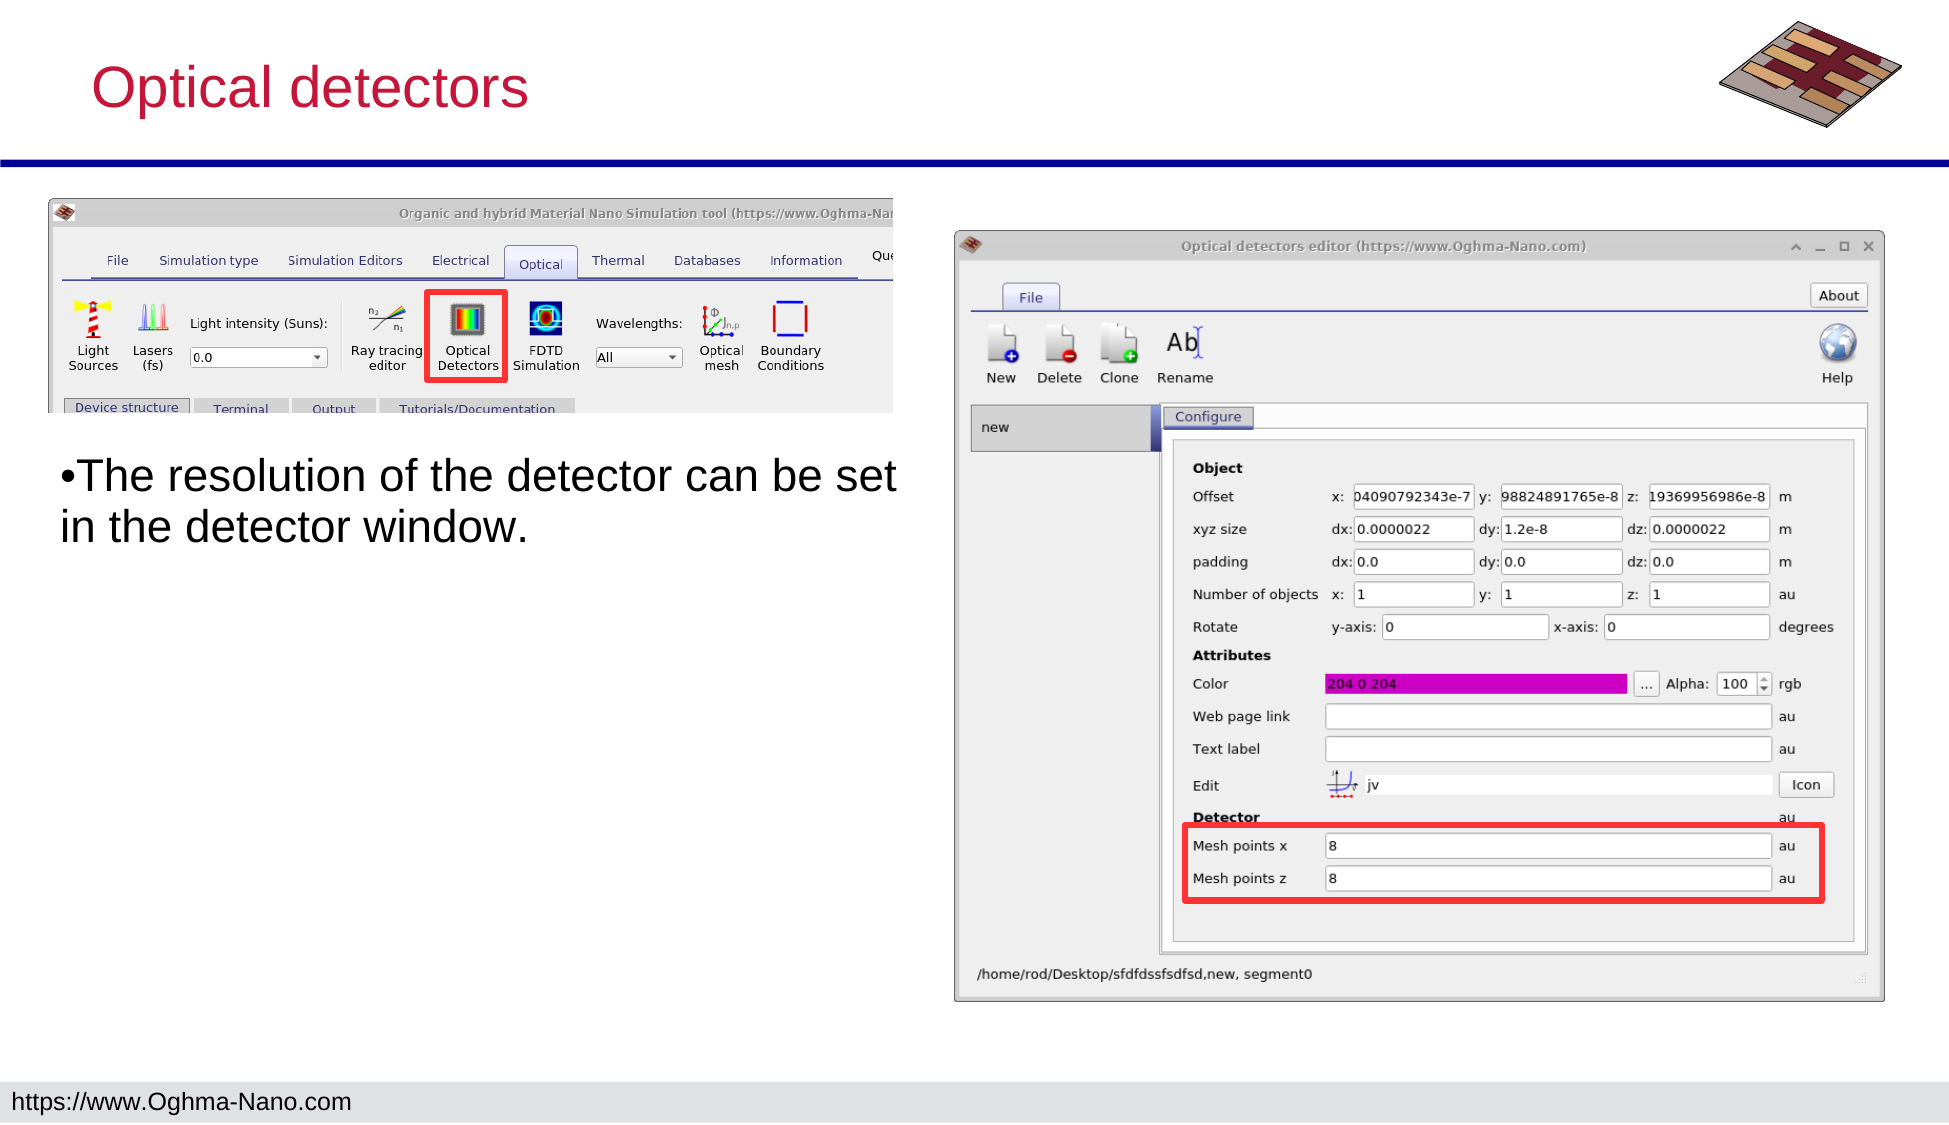

# Optical detectors
The resolution of the detector can be set in the detector window.